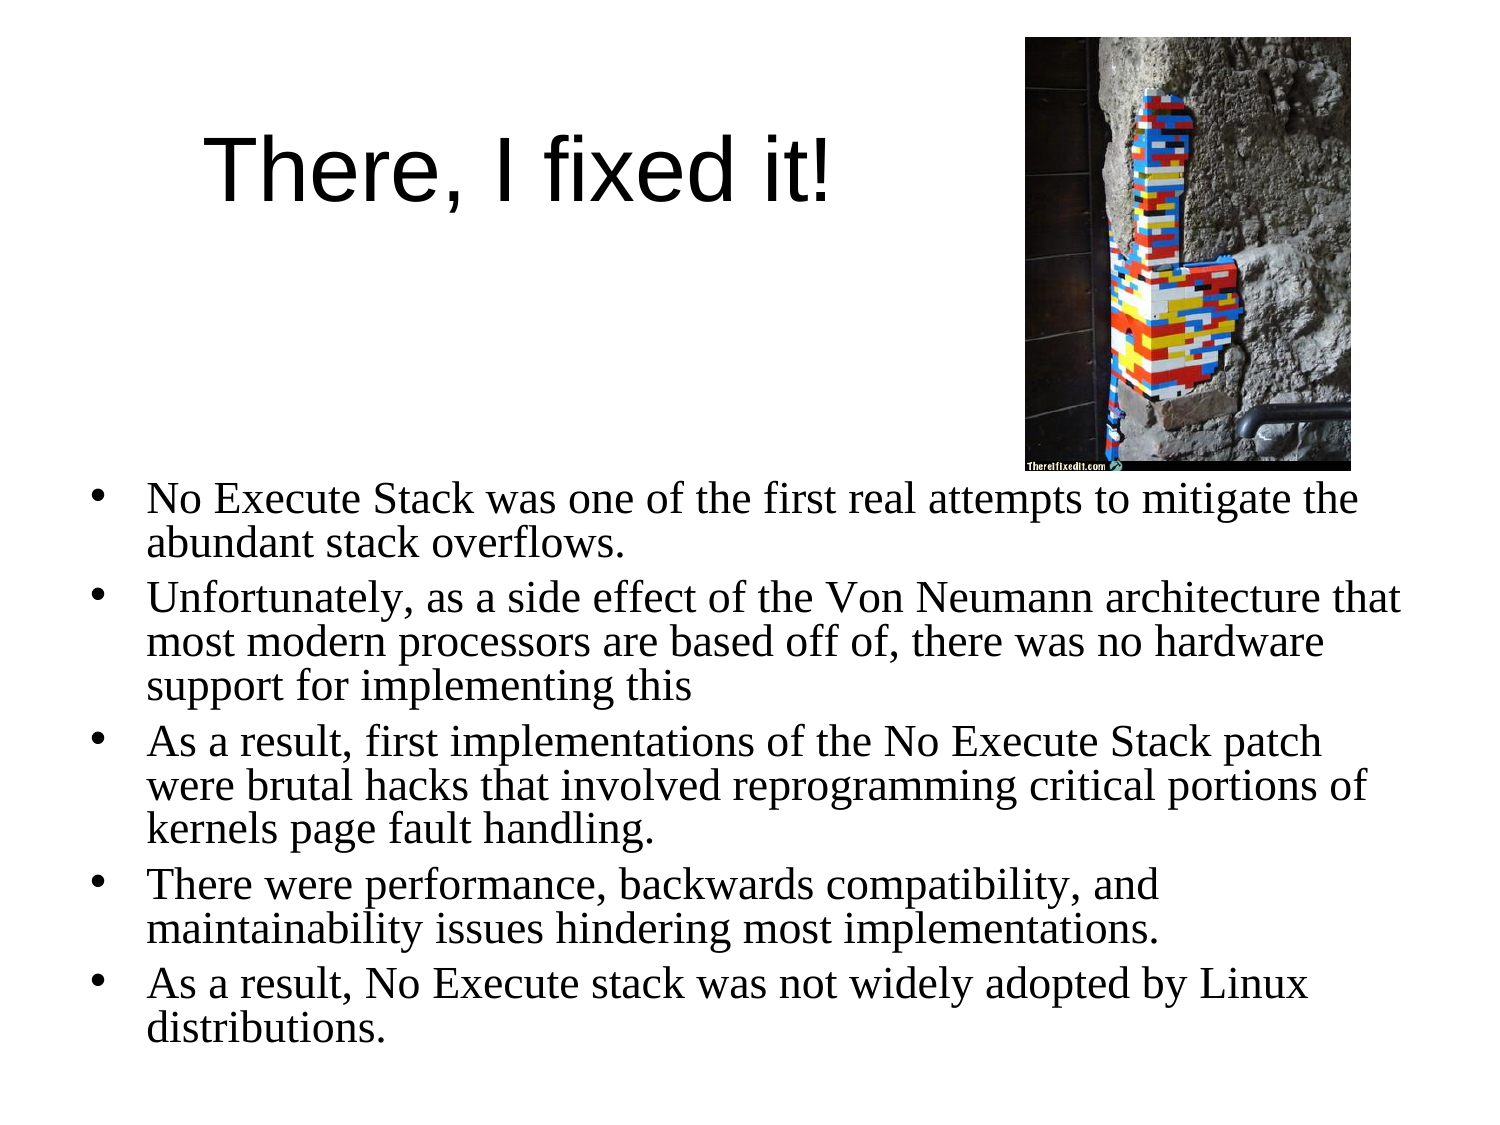

There, I fixed it!
# No Execute Stack was one of the first real attempts to mitigate the abundant stack overflows.
Unfortunately, as a side effect of the Von Neumann architecture that most modern processors are based off of, there was no hardware support for implementing this
As a result, first implementations of the No Execute Stack patch were brutal hacks that involved reprogramming critical portions of kernels page fault handling.
There were performance, backwards compatibility, and maintainability issues hindering most implementations.
As a result, No Execute stack was not widely adopted by Linux distributions.